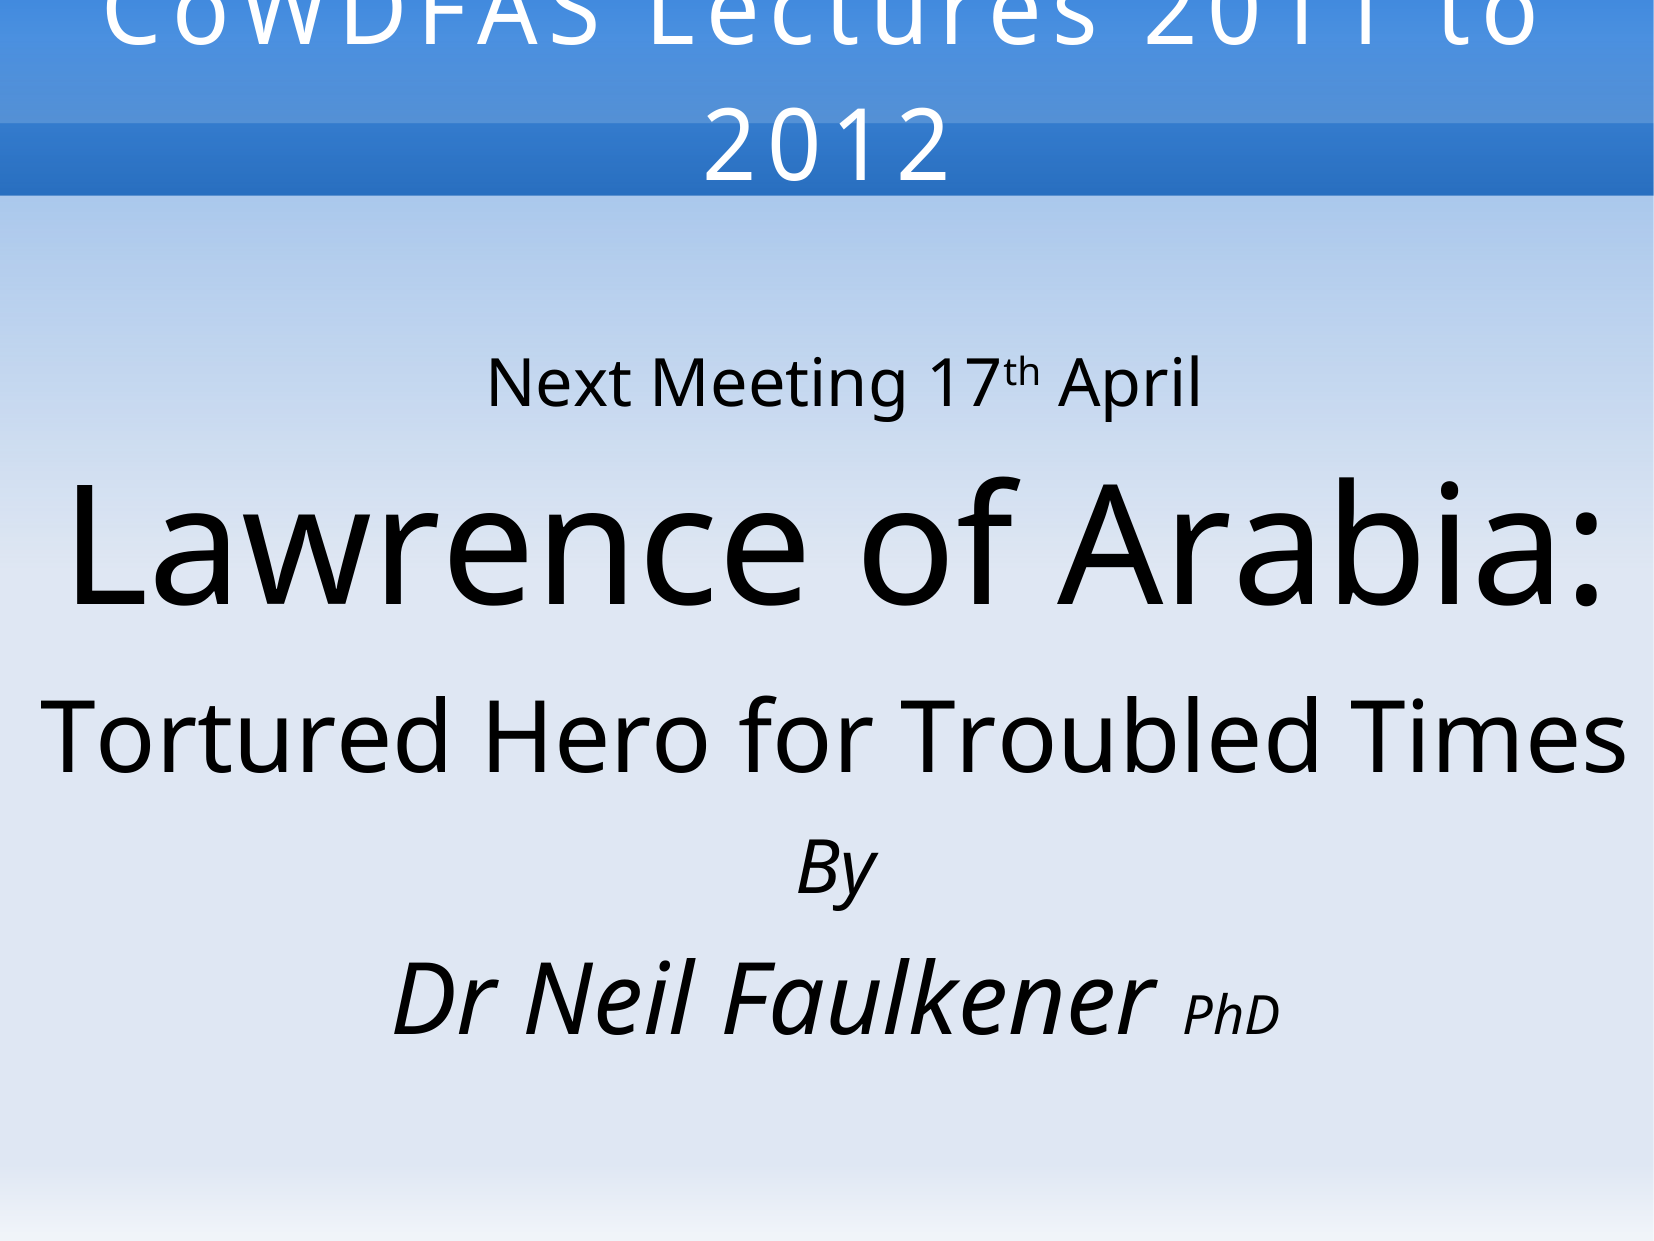

# CoWDFAS Lectures 2011 to 2012
Next Meeting 17th April
Lawrence of Arabia:
Tortured Hero for Troubled Times
By
Dr Neil Faulkener PhD